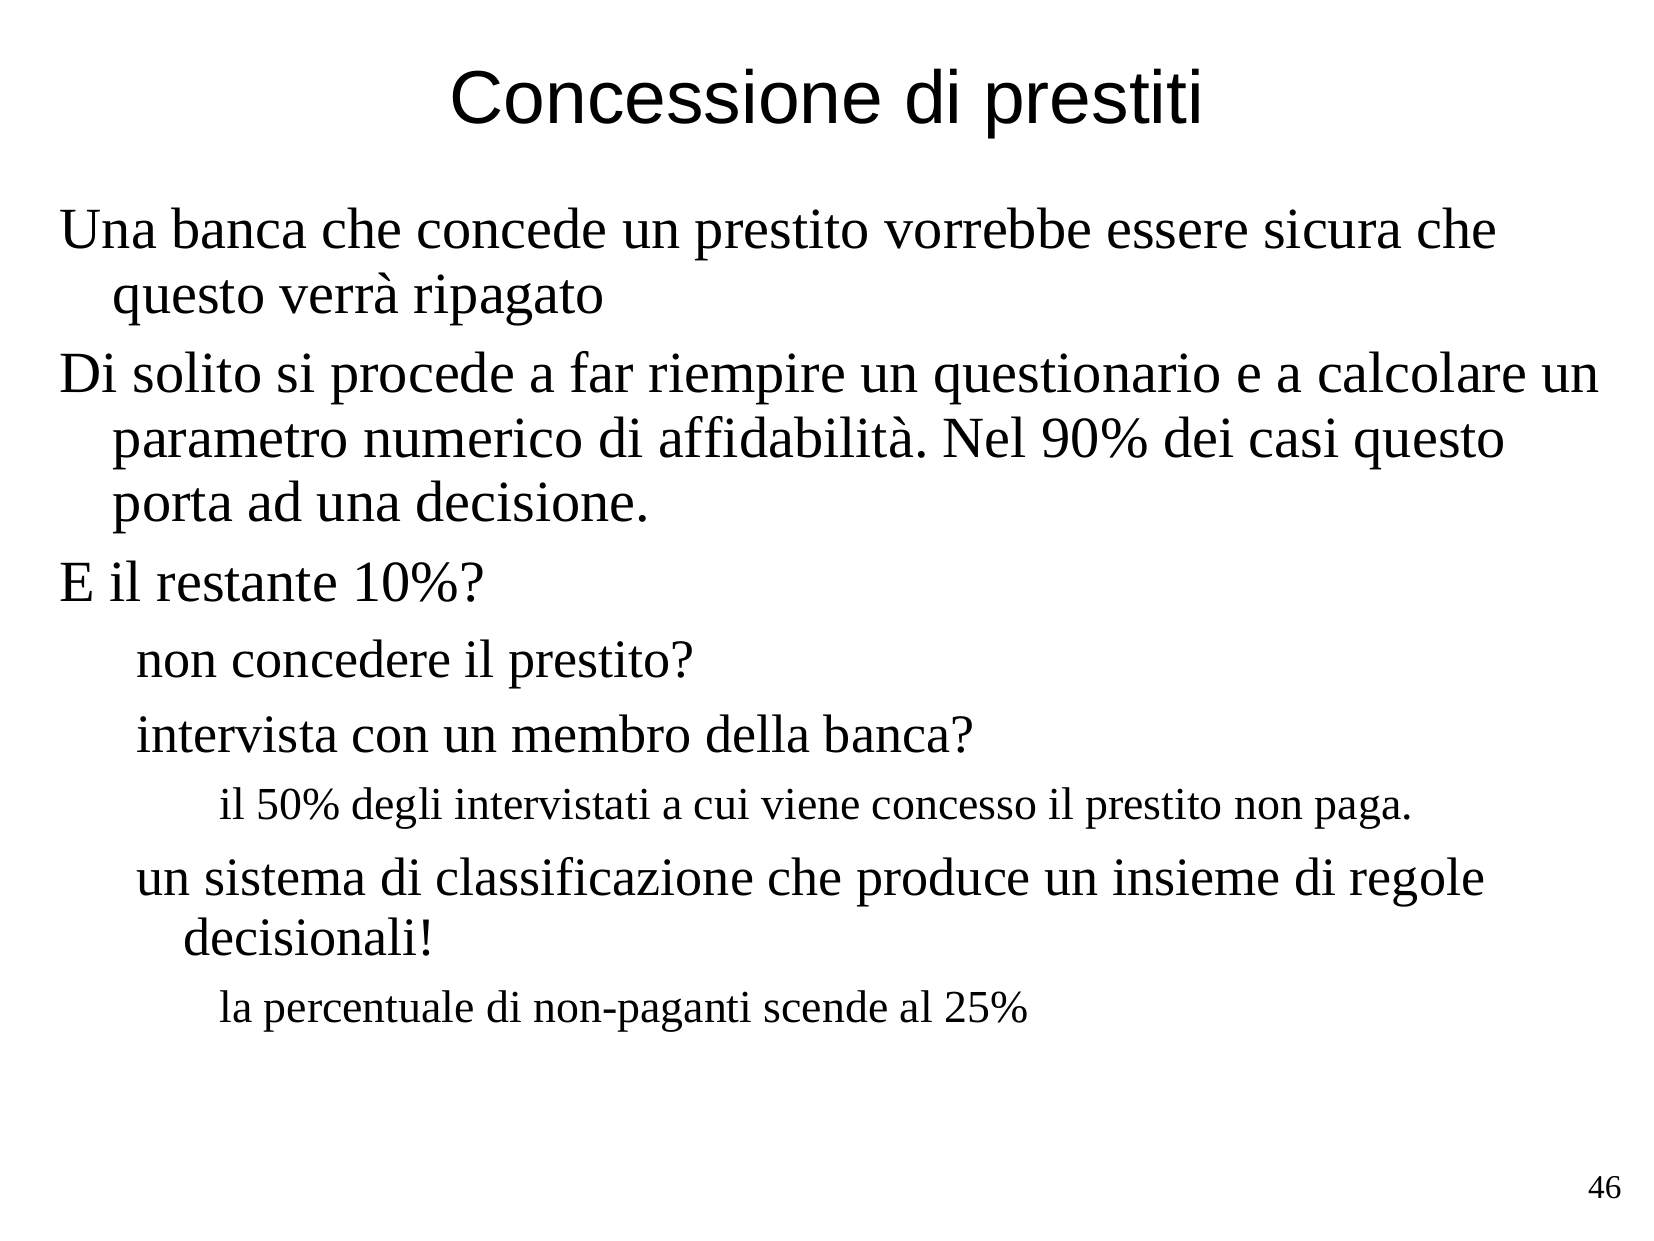

# Concessione di prestiti
Una banca che concede un prestito vorrebbe essere sicura che questo verrà ripagato
Di solito si procede a far riempire un questionario e a calcolare un parametro numerico di affidabilità. Nel 90% dei casi questo porta ad una decisione.
E il restante 10%?
non concedere il prestito?
intervista con un membro della banca?
il 50% degli intervistati a cui viene concesso il prestito non paga.
un sistema di classificazione che produce un insieme di regole decisionali!
la percentuale di non-paganti scende al 25%